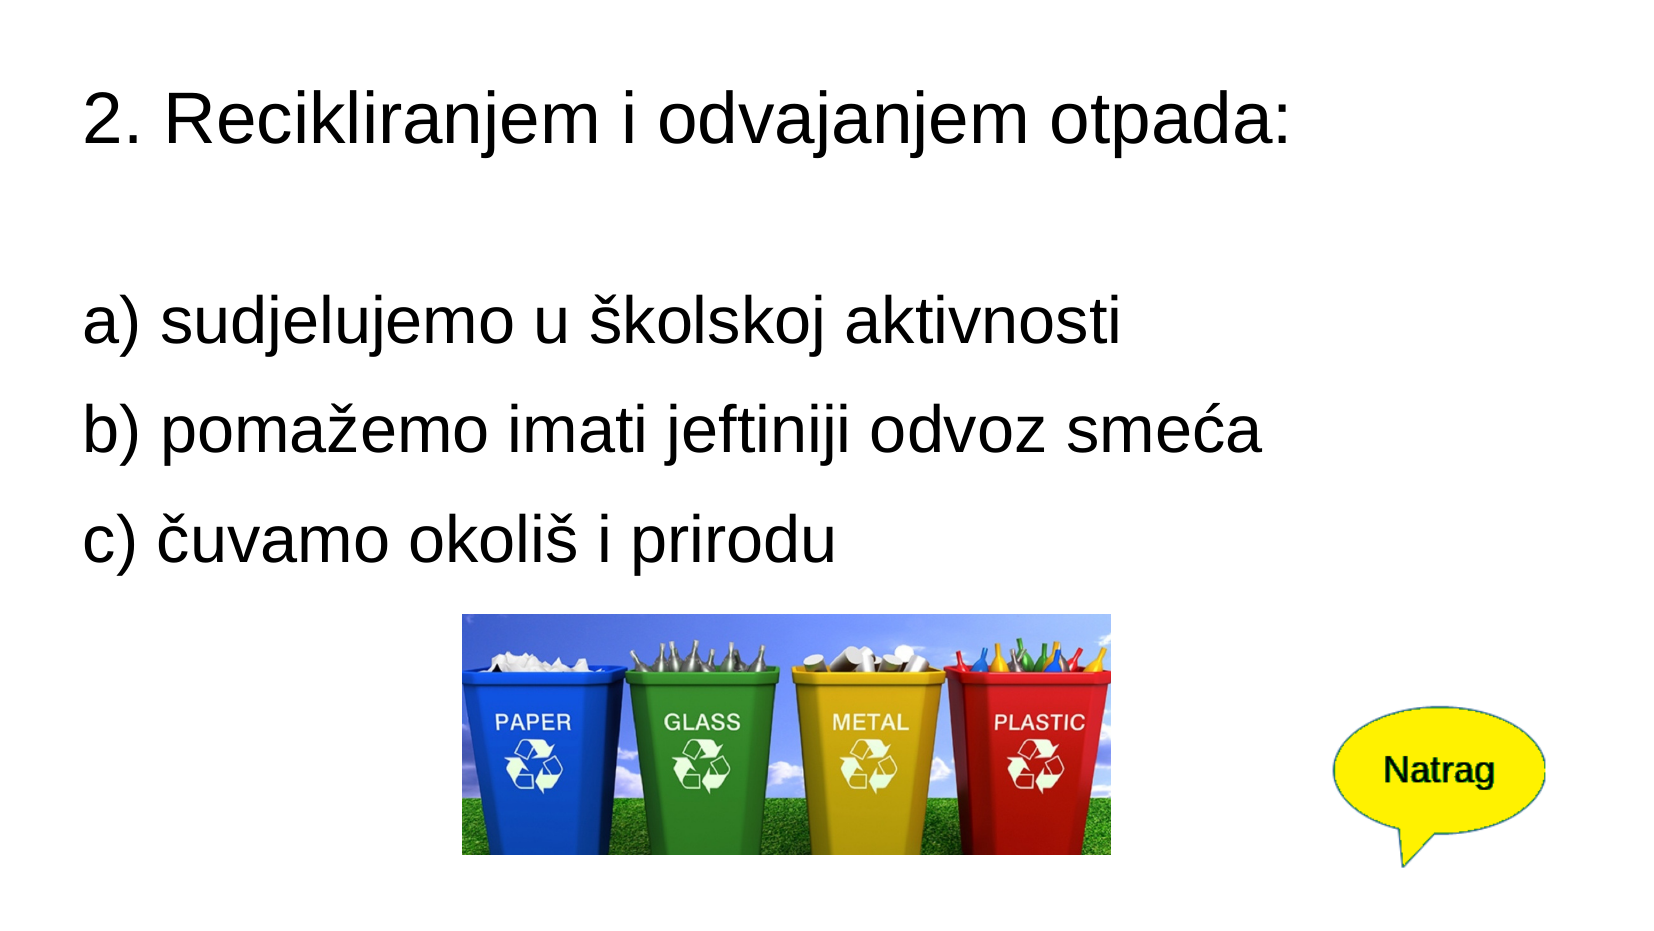

# 2. Recikliranjem i odvajanjem otpada:
a) sudjelujemo u školskoj aktivnosti
b) pomažemo imati jeftiniji odvoz smeća
c) čuvamo okoliš i prirodu